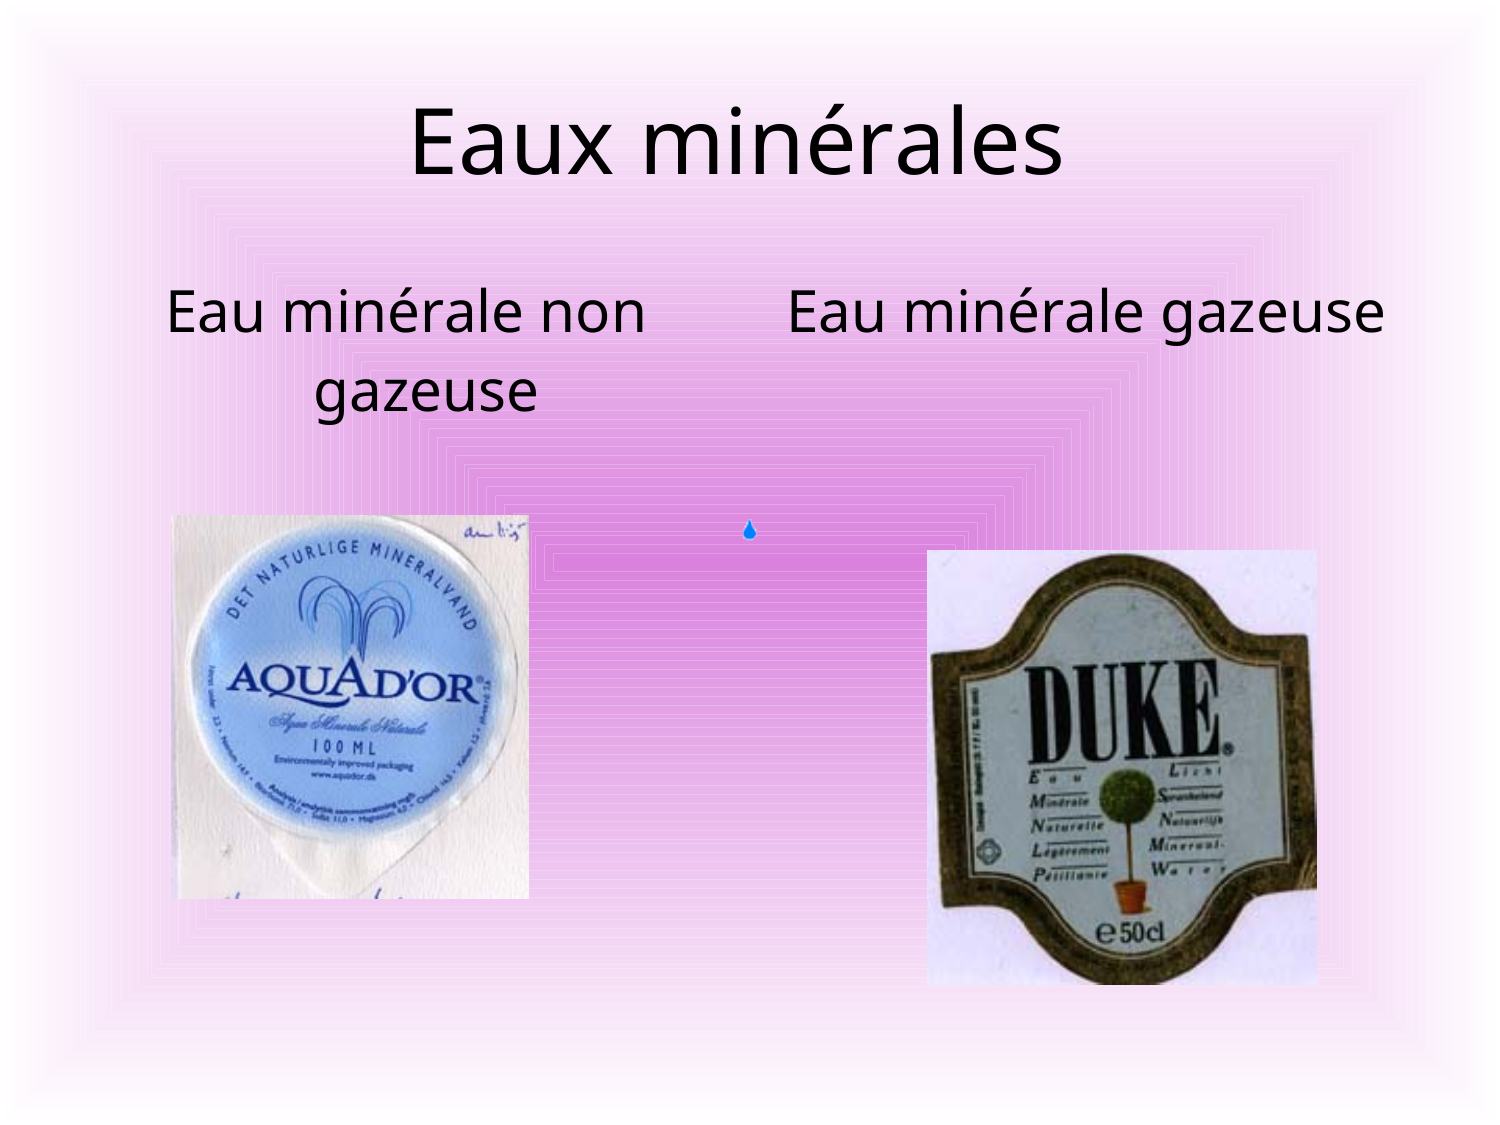

# Eaux minérales
Eau minérale non gazeuse
Eau minérale gazeuse